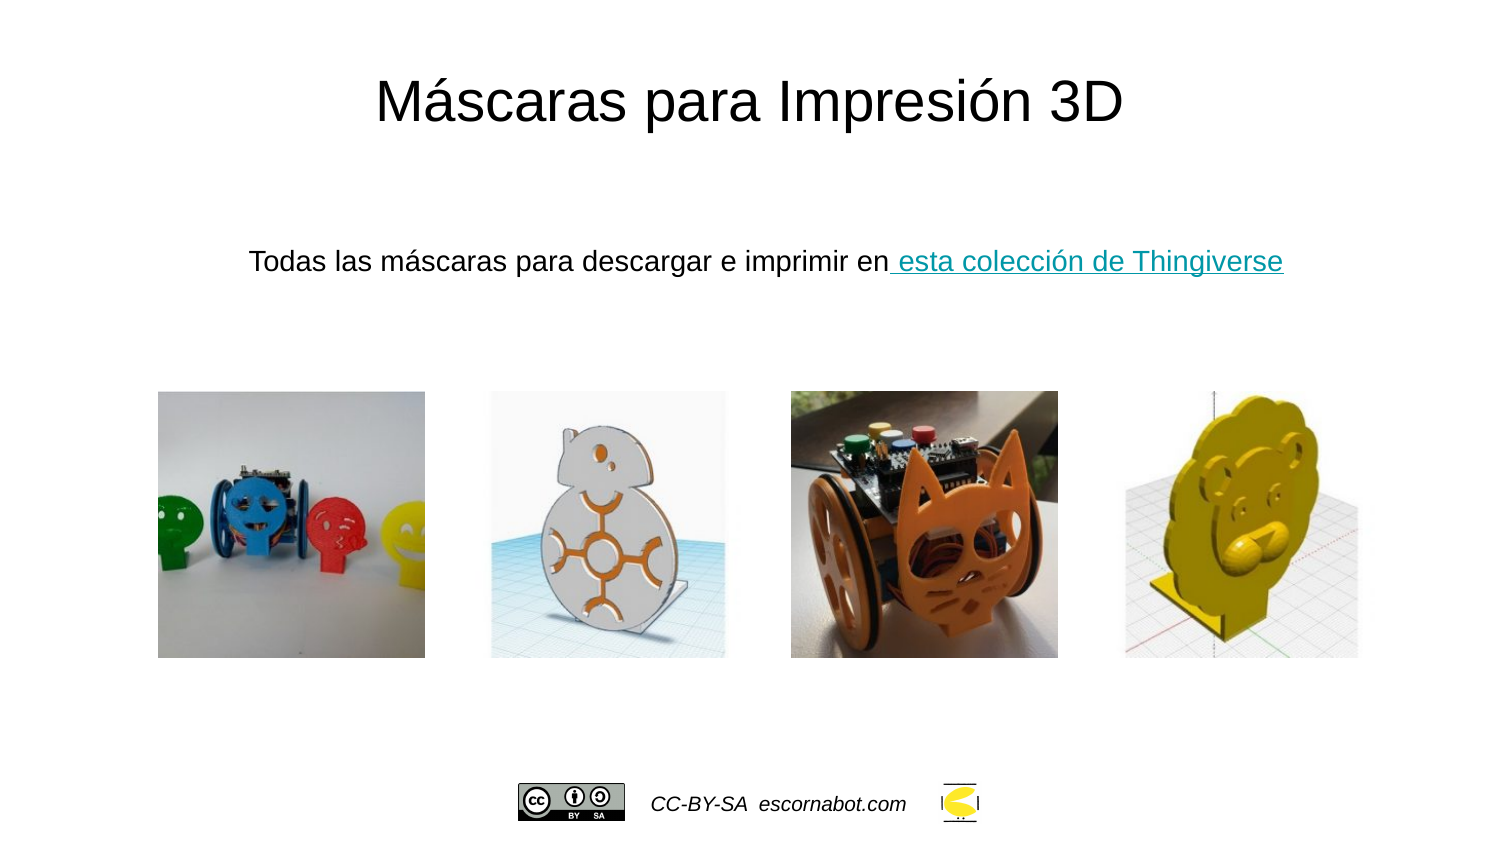

# Máscaras para Impresión 3D
Todas las máscaras para descargar e imprimir en esta colección de Thingiverse
CC-BY-SA escornabot.com